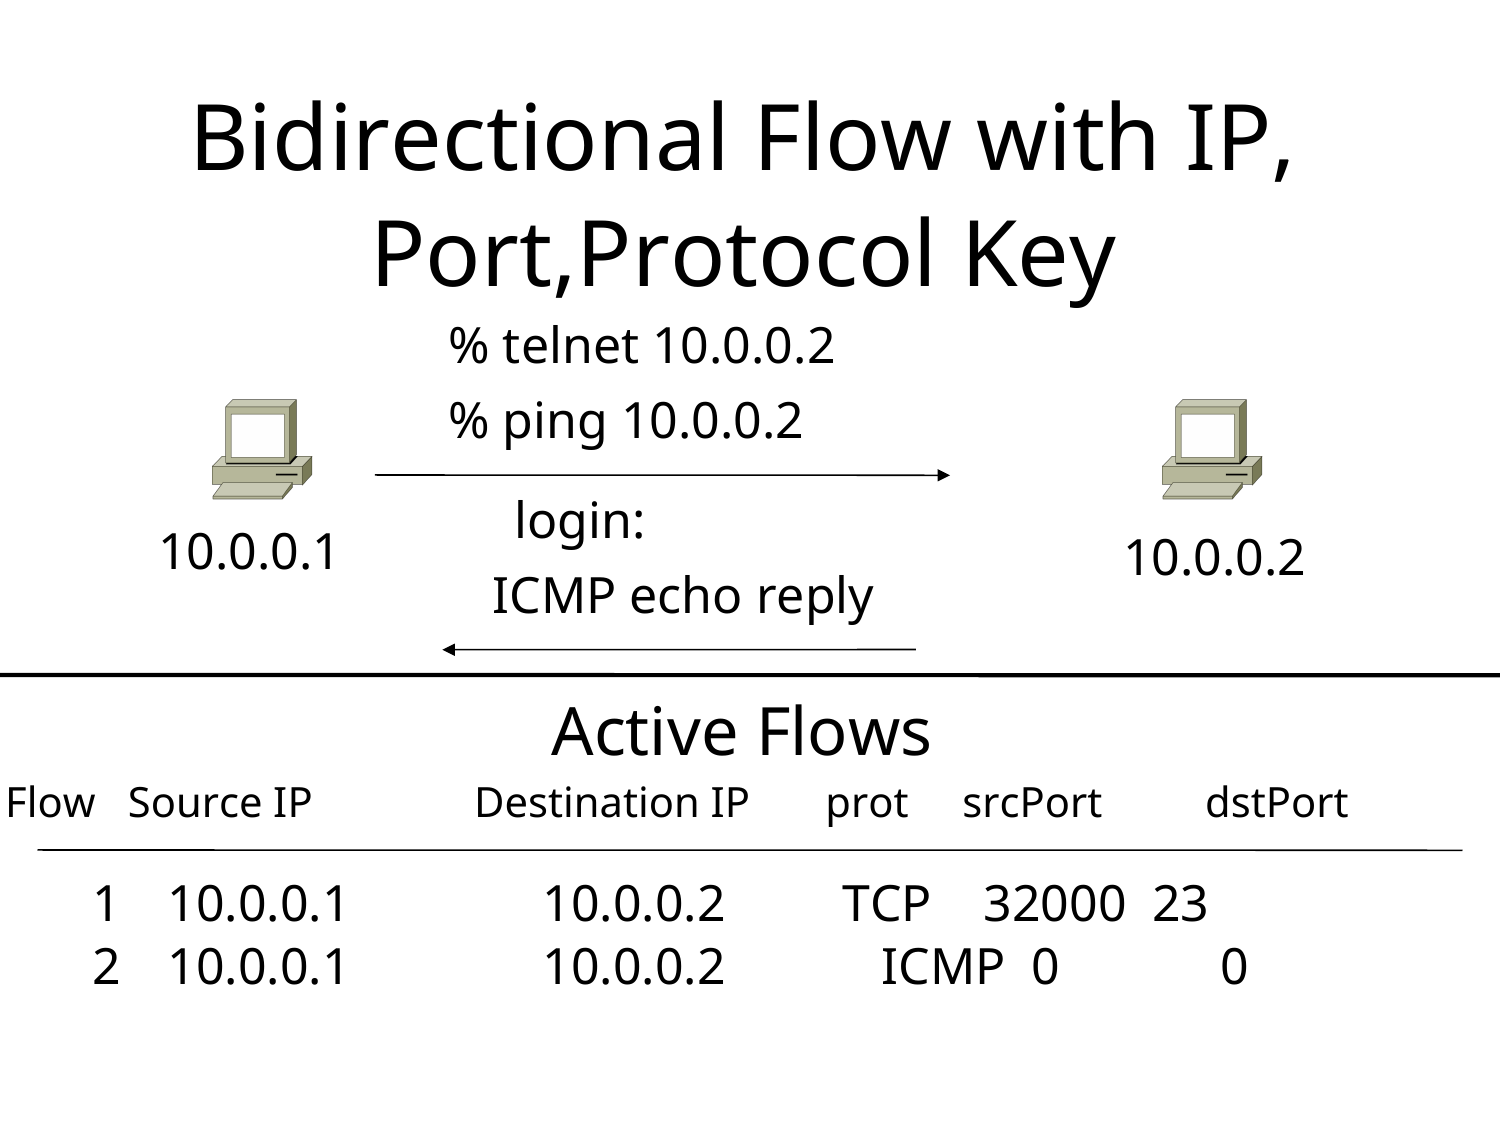

# Bidirectional Flow with IP, Port,Protocol Key
% telnet 10.0.0.2
% ping 10.0.0.2
login:
10.0.0.1
10.0.0.2
ICMP echo reply
 Active Flows
Flow Source IP Destination IP prot srcPort	dstPort
1	10.0.0.1		10.0.0.2 TCP 32000 23
2	10.0.0.1		10.0.0.2	 ICMP 0	 0